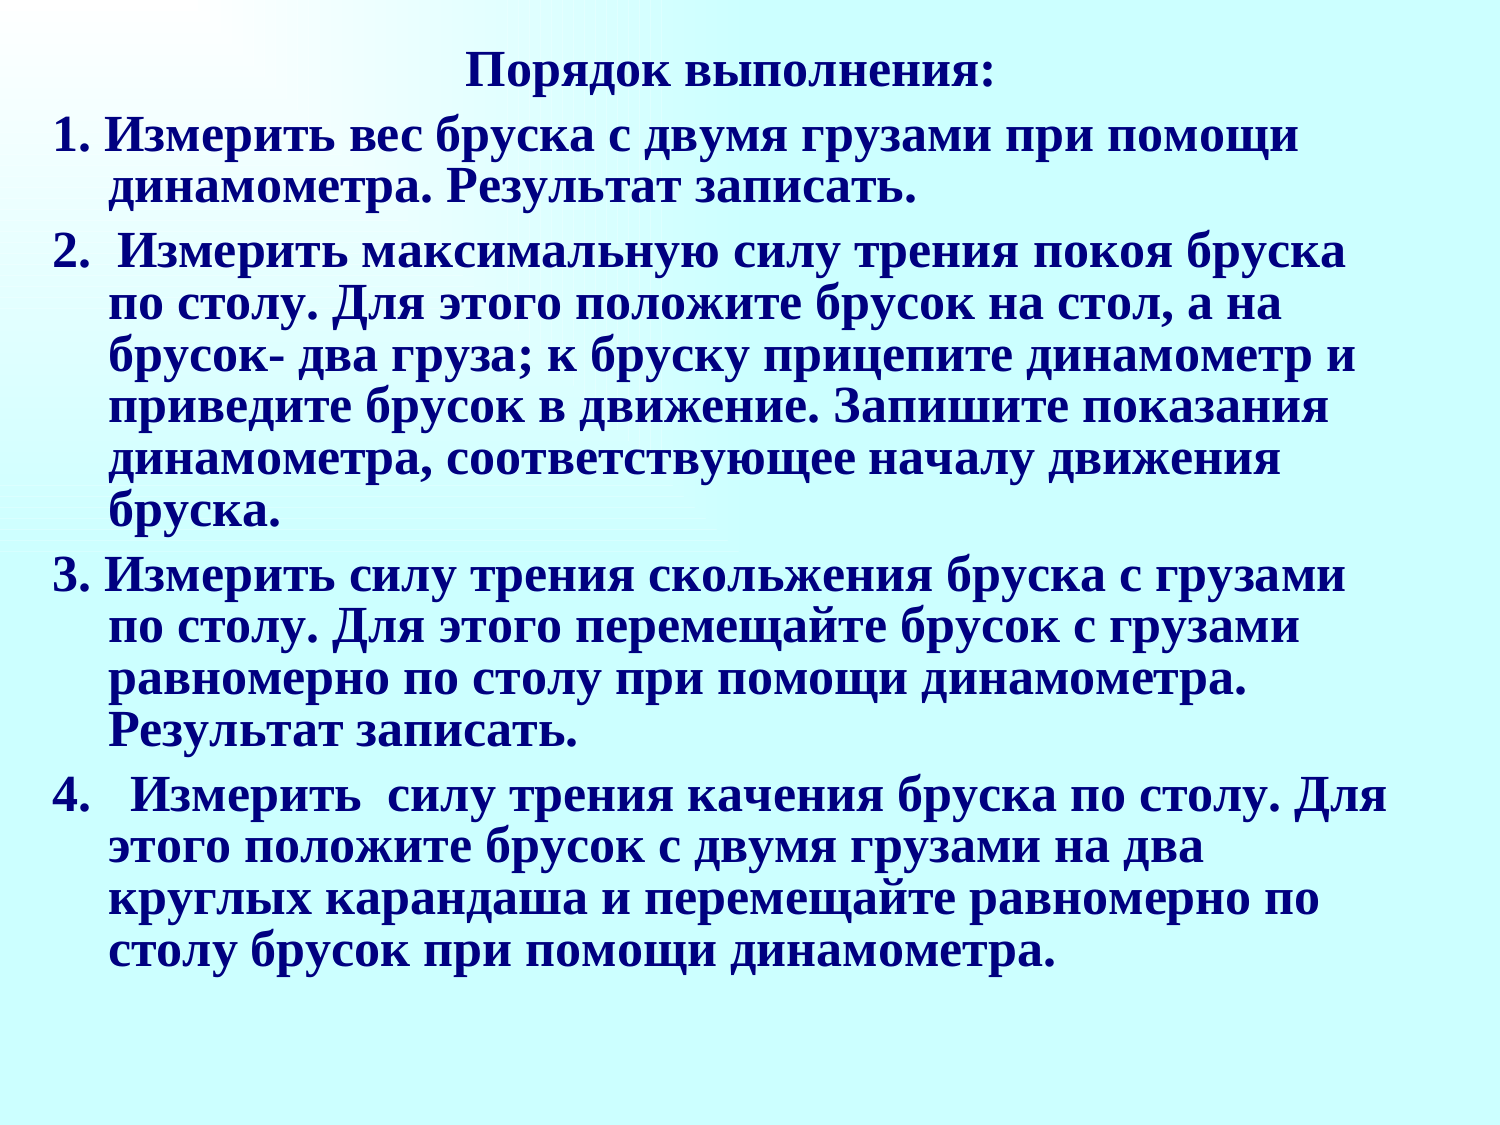

# Порядок выполнения:
1. Измерить вес бруска с двумя грузами при помощи динамометра. Результат записать.
2.  Измерить максимальную силу трения покоя бруска по столу. Для этого положите брусок на стол, а на брусок- два груза; к бруску прицепите динамометр и приведите брусок в движение. Запишите показания динамометра, соответствующее началу движения бруска.
3. Измерить силу трения скольжения бруска с грузами по столу. Для этого перемещайте брусок с грузами равномерно по столу при помощи динамометра. Результат записать.
4.   Измерить силу трения качения бруска по столу. Для этого положите брусок с двумя грузами на два круглых карандаша и перемещайте равномерно по столу брусок при помощи динамометра.